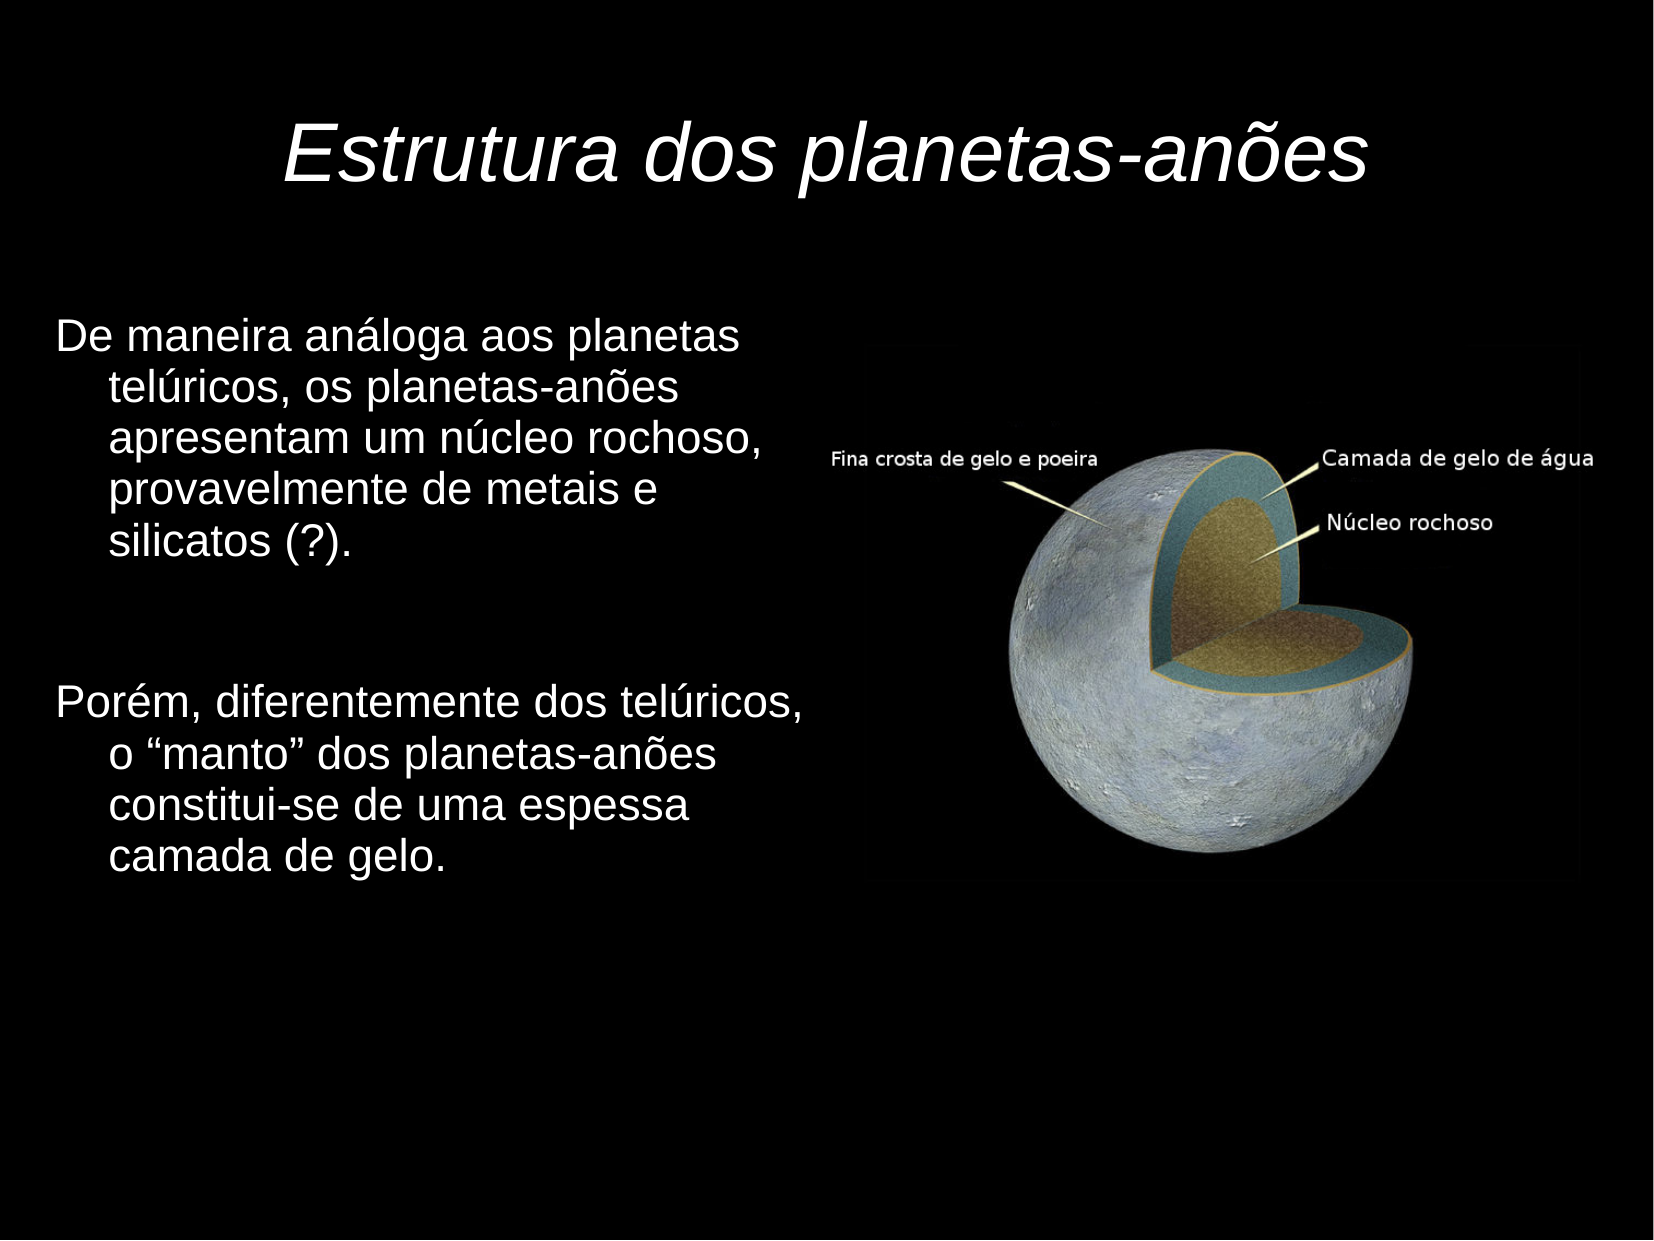

# Estrutura dos planetas-anões
De maneira análoga aos planetas telúricos, os planetas-anões apresentam um núcleo rochoso, provavelmente de metais e silicatos (?).
Porém, diferentemente dos telúricos, o “manto” dos planetas-anões constitui-se de uma espessa camada de gelo.